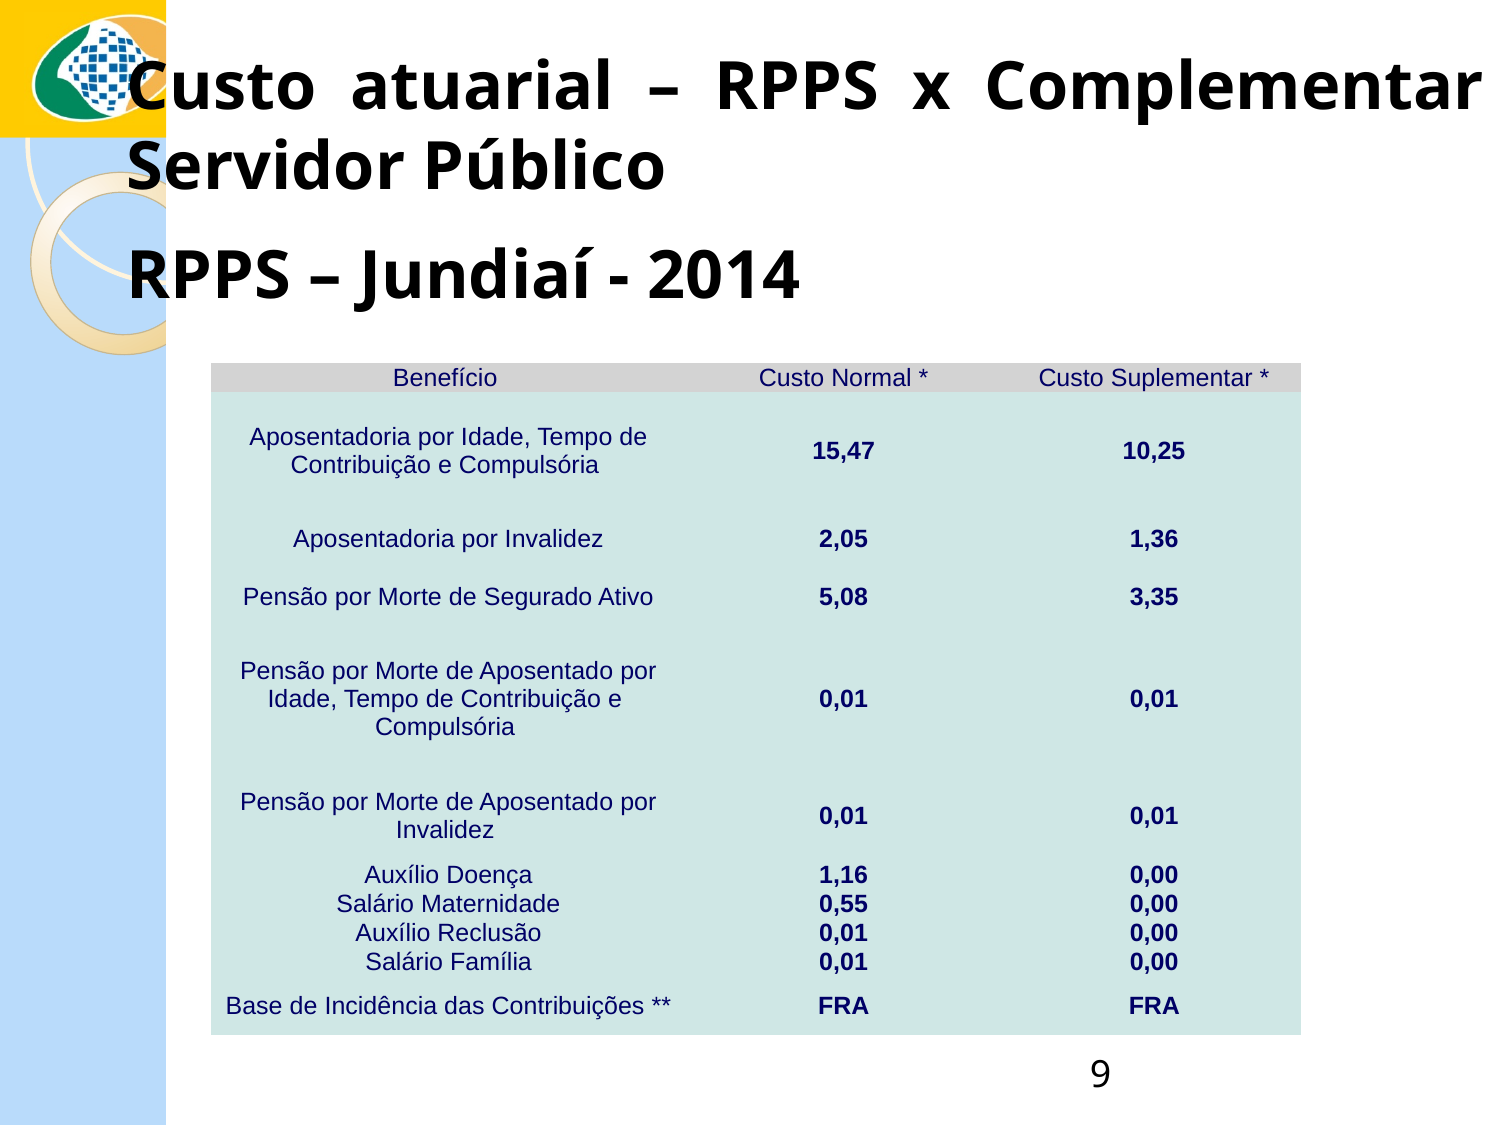

#
Custo atuarial – RPPS x Complementar Servidor Público
RPPS – Jundiaí - 2014
| Benefício | Custo Normal \* | Custo Suplementar \* |
| --- | --- | --- |
| Aposentadoria por Idade, Tempo de Contribuição e Compulsória | 15,47 | 10,25 |
| Aposentadoria por Invalidez | 2,05 | 1,36 |
| Pensão por Morte de Segurado Ativo | 5,08 | 3,35 |
| Pensão por Morte de Aposentado por Idade, Tempo de Contribuição e Compulsória | 0,01 | 0,01 |
| Pensão por Morte de Aposentado por Invalidez | 0,01 | 0,01 |
| Auxílio Doença | 1,16 | 0,00 |
| Salário Maternidade | 0,55 | 0,00 |
| Auxílio Reclusão | 0,01 | 0,00 |
| Salário Família | 0,01 | 0,00 |
| Base de Incidência das Contribuições \*\* | FRA | FRA |